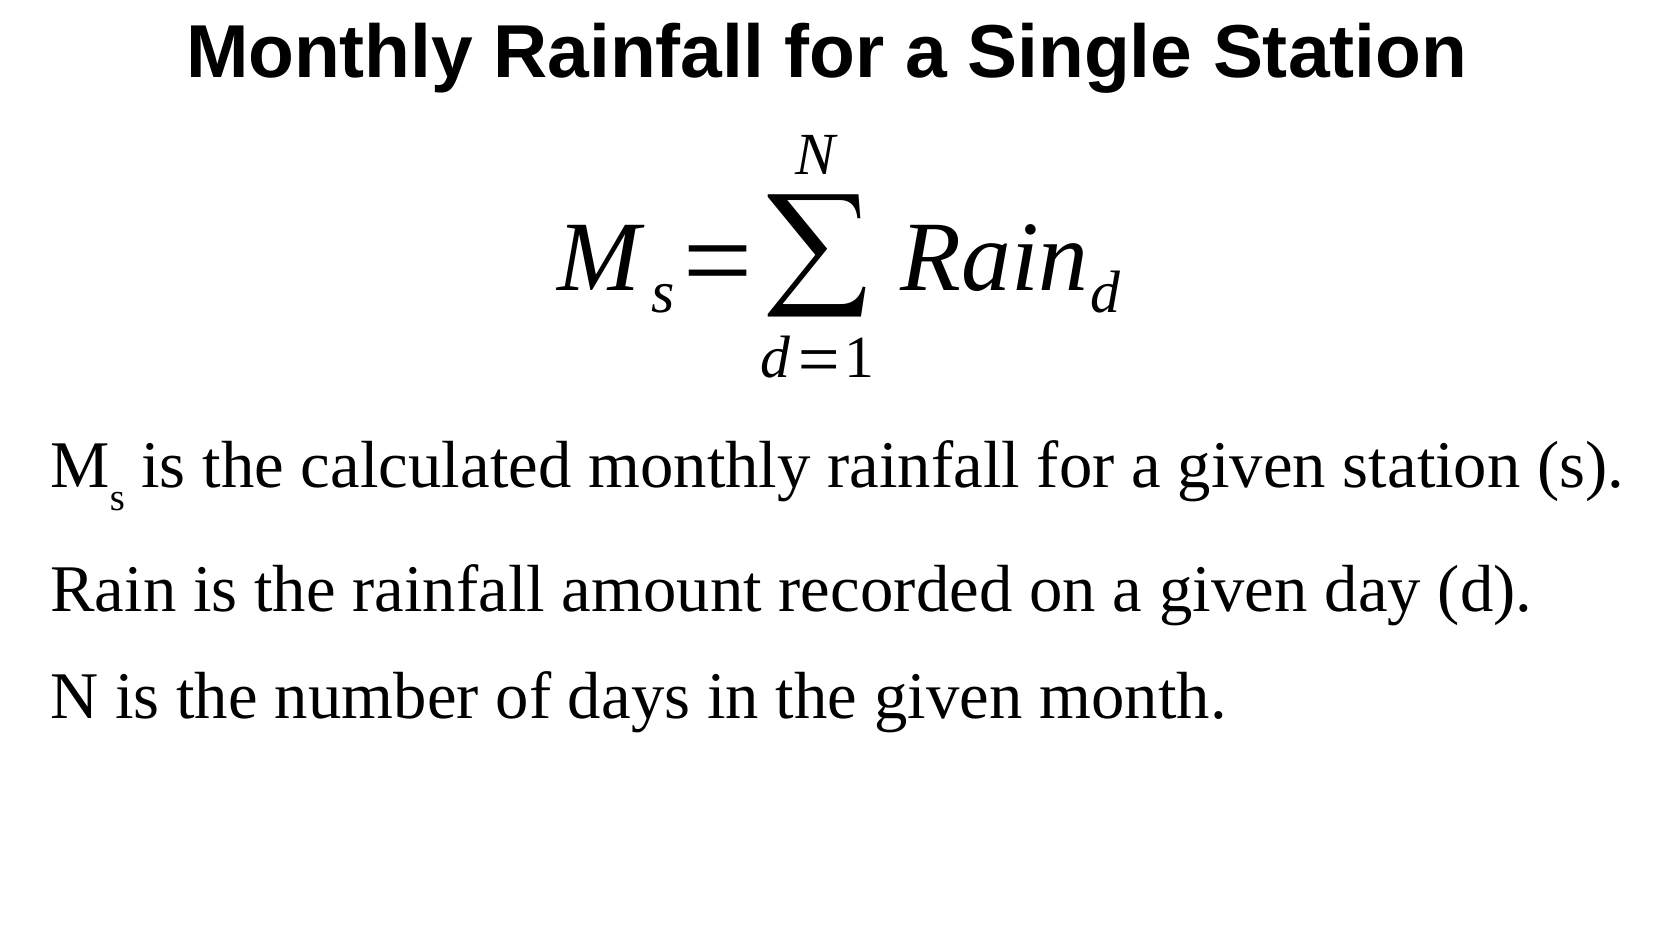

# Monthly Rainfall for a Single Station
Ms is the calculated monthly rainfall for a given station (s).
Rain is the rainfall amount recorded on a given day (d).
N is the number of days in the given month.